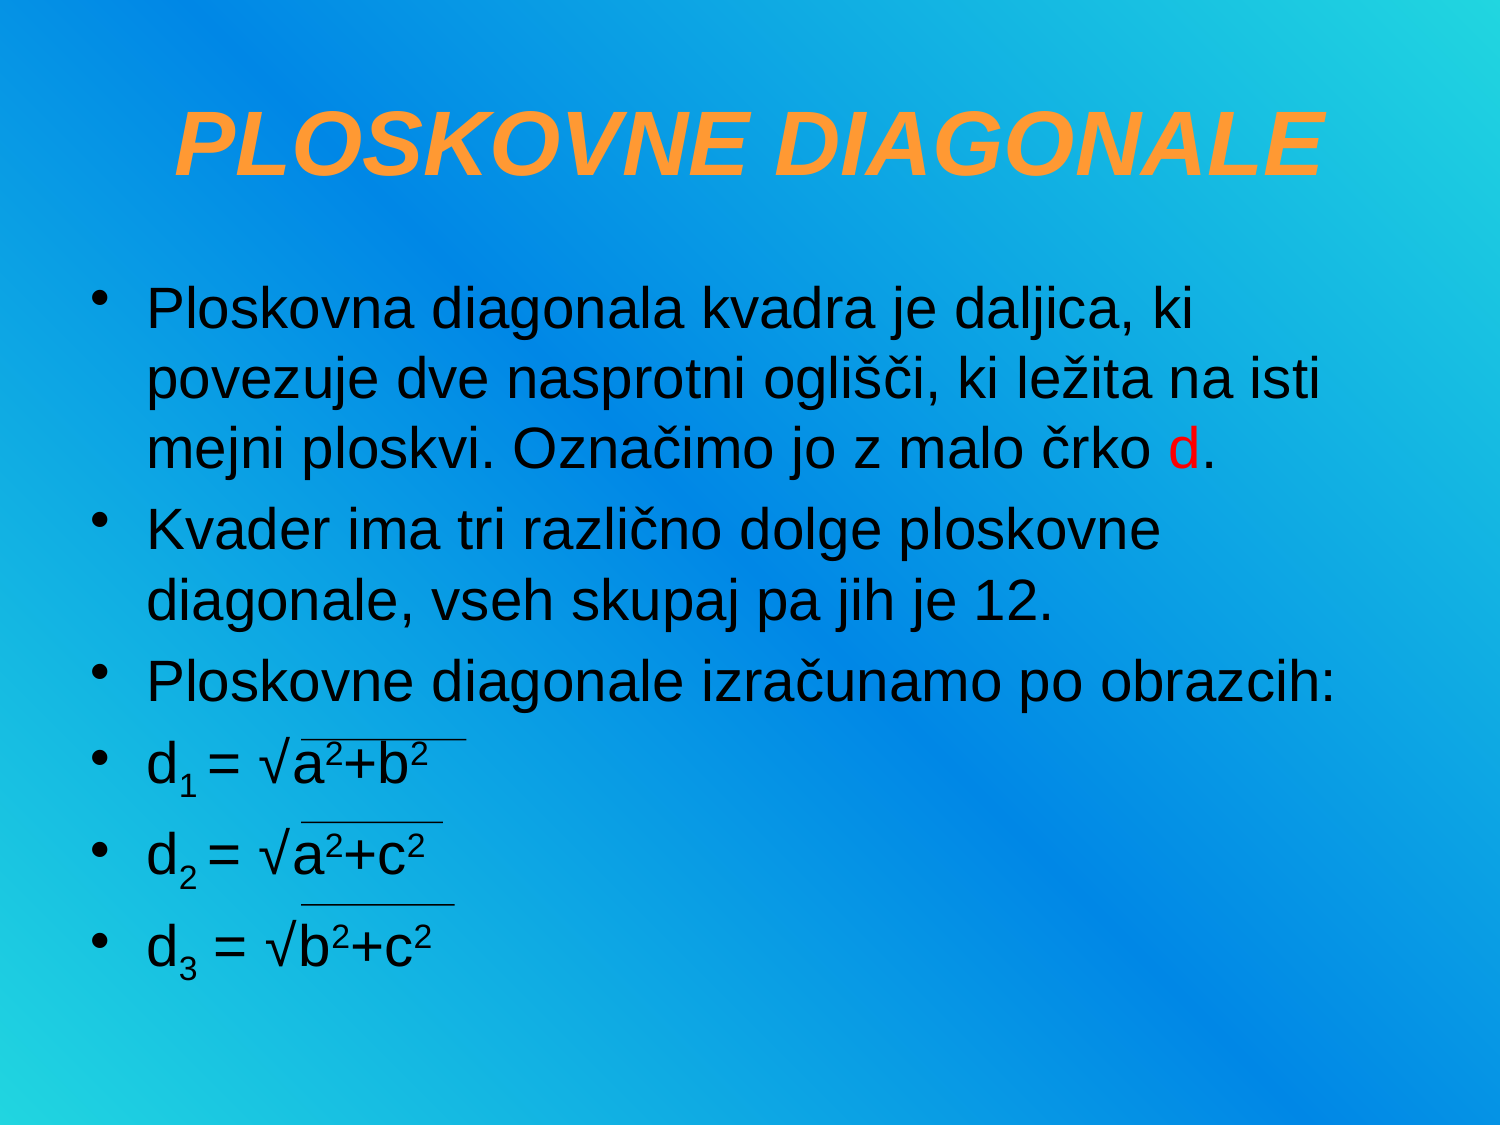

# PLOSKOVNE DIAGONALE
Ploskovna diagonala kvadra je daljica, ki povezuje dve nasprotni oglišči, ki ležita na isti mejni ploskvi. Označimo jo z malo črko d.
Kvader ima tri različno dolge ploskovne diagonale, vseh skupaj pa jih je 12.
Ploskovne diagonale izračunamo po obrazcih:
d1 = √a2+b2
d2 = √a2+c2
d3 = √b2+c2